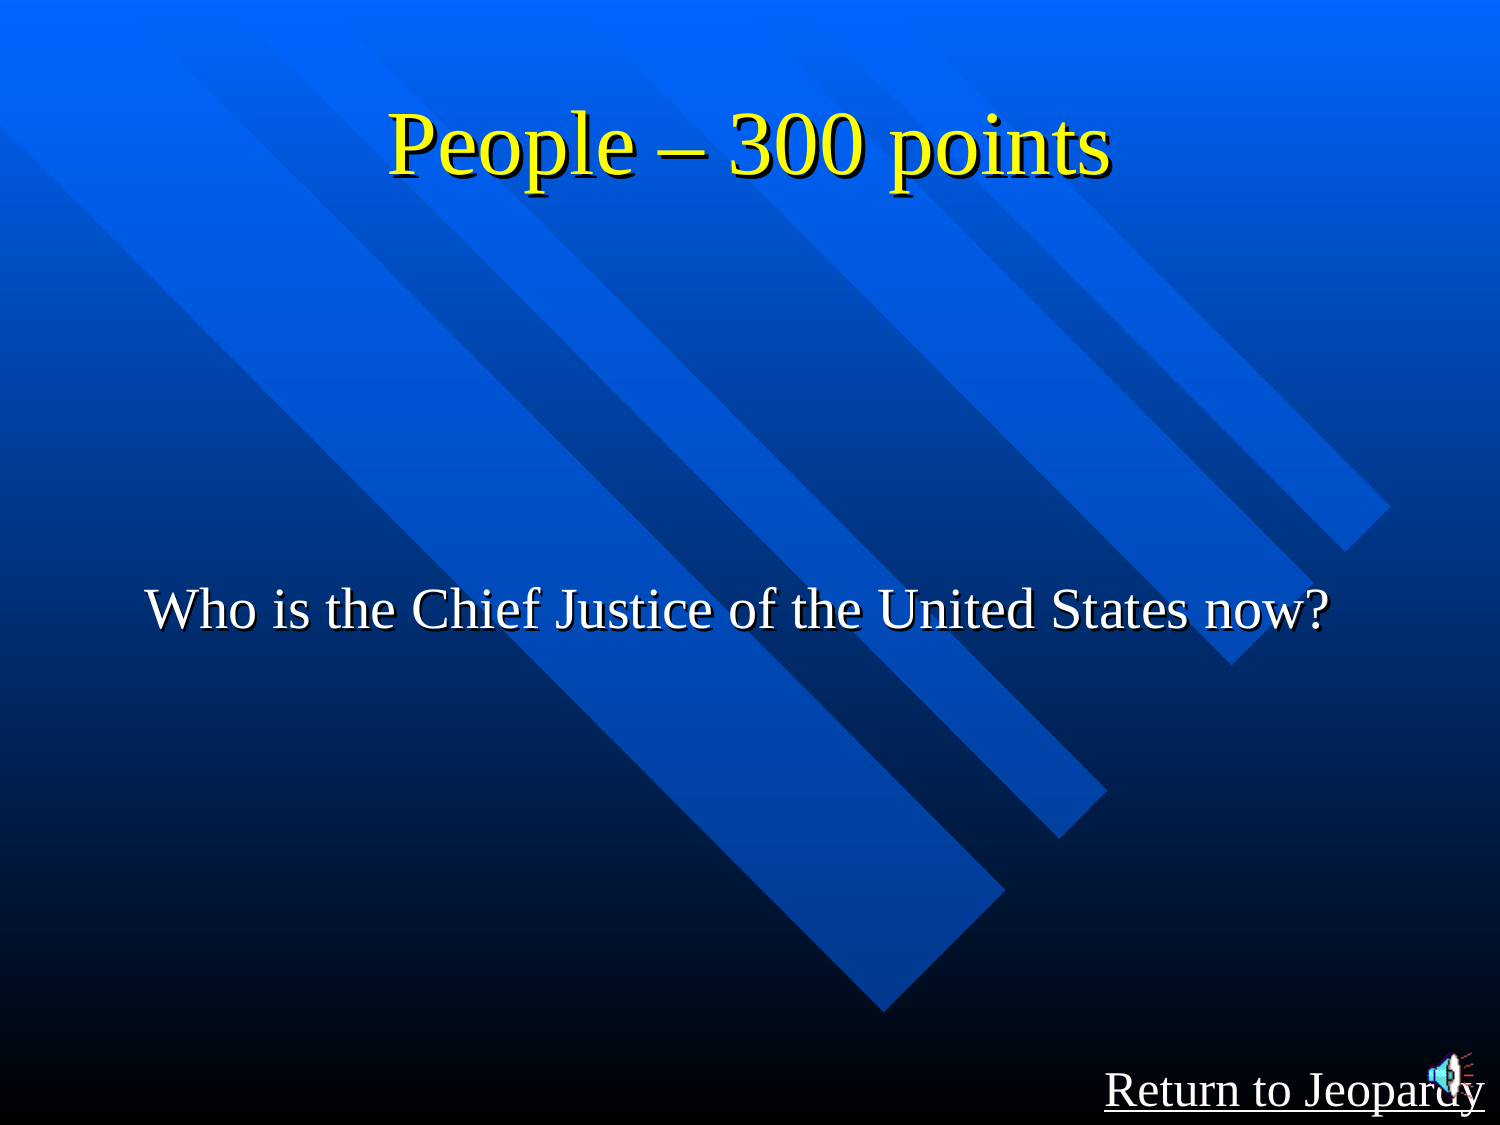

# People – 300 points
| Who is the Chief Justice of the United States now? |
| --- |
Return to Jeopardy